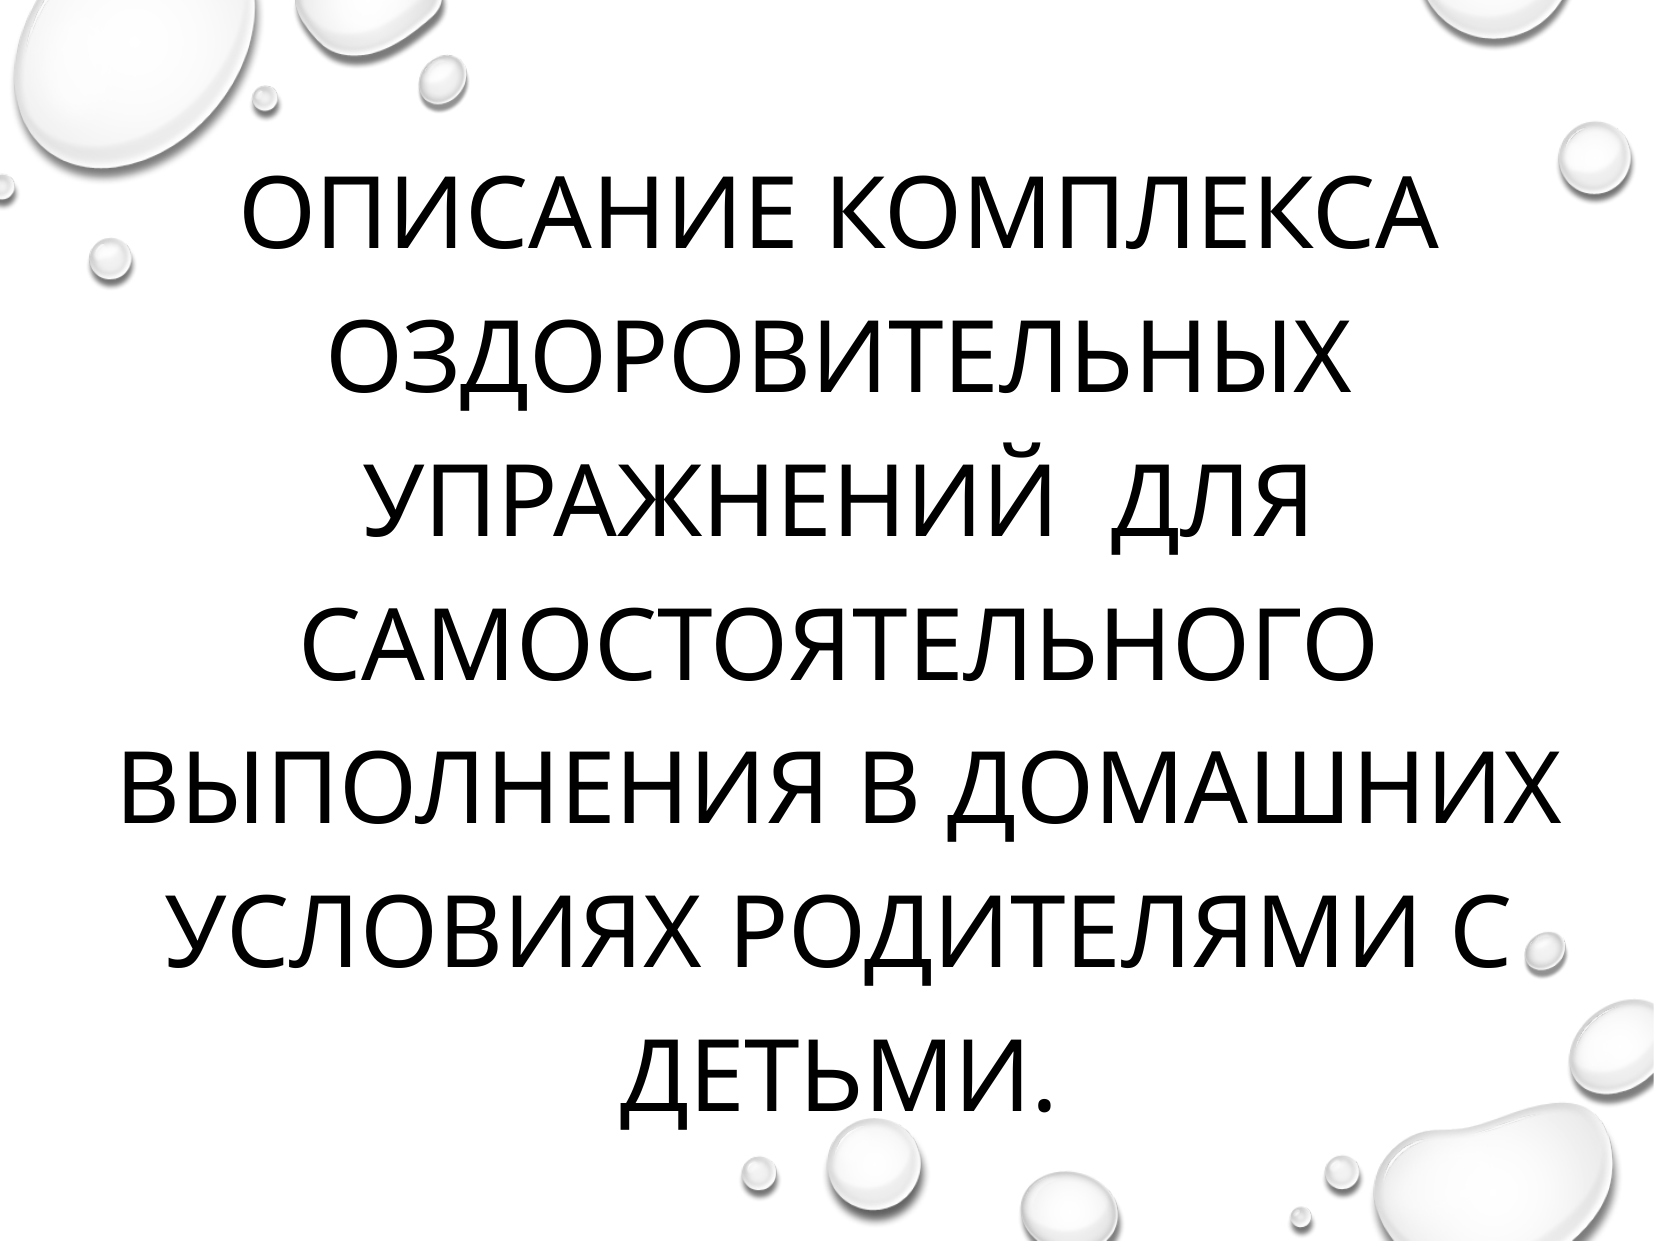

# Описание комплекса оздоровительных упражнений для самостоятельного выполнения в домашних условиях родителями с детьми.